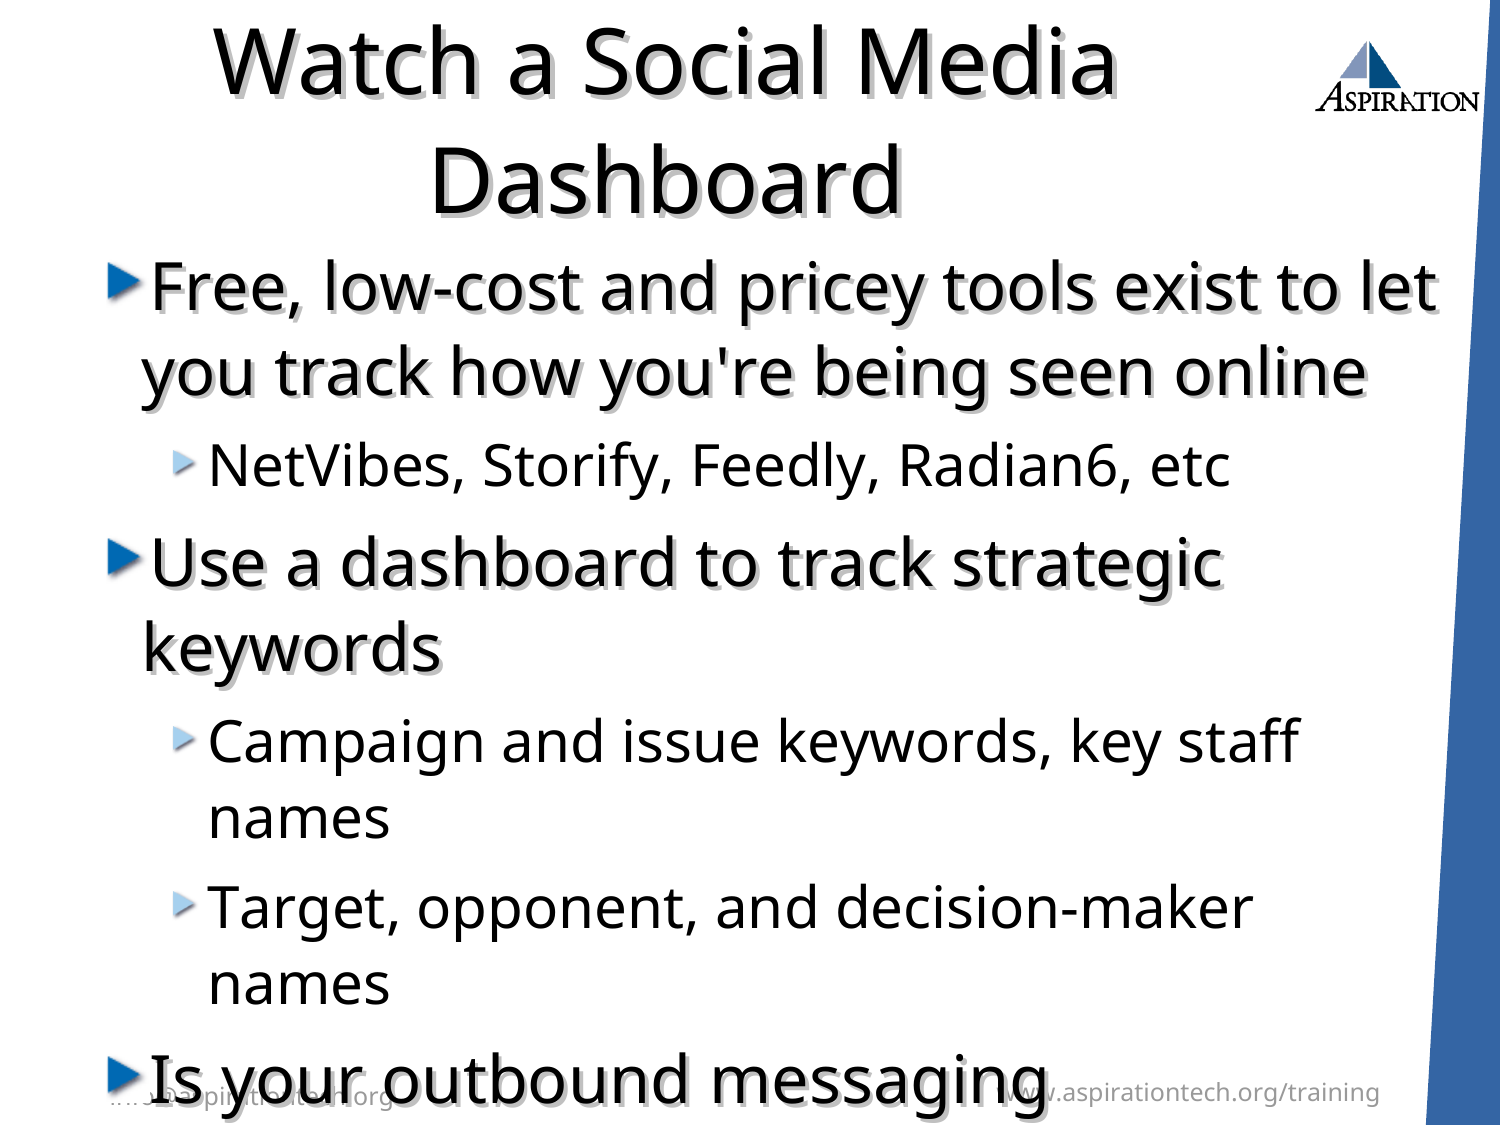

# Watch a Social Media Dashboard
Free, low-cost and pricey tools exist to let you track how you're being seen online
NetVibes, Storify, Feedly, Radian6, etc
Use a dashboard to track strategic keywords
Campaign and issue keywords, key staff names
Target, opponent, and decision-maker names
Is your outbound messaging propagating?
What are the reactions?